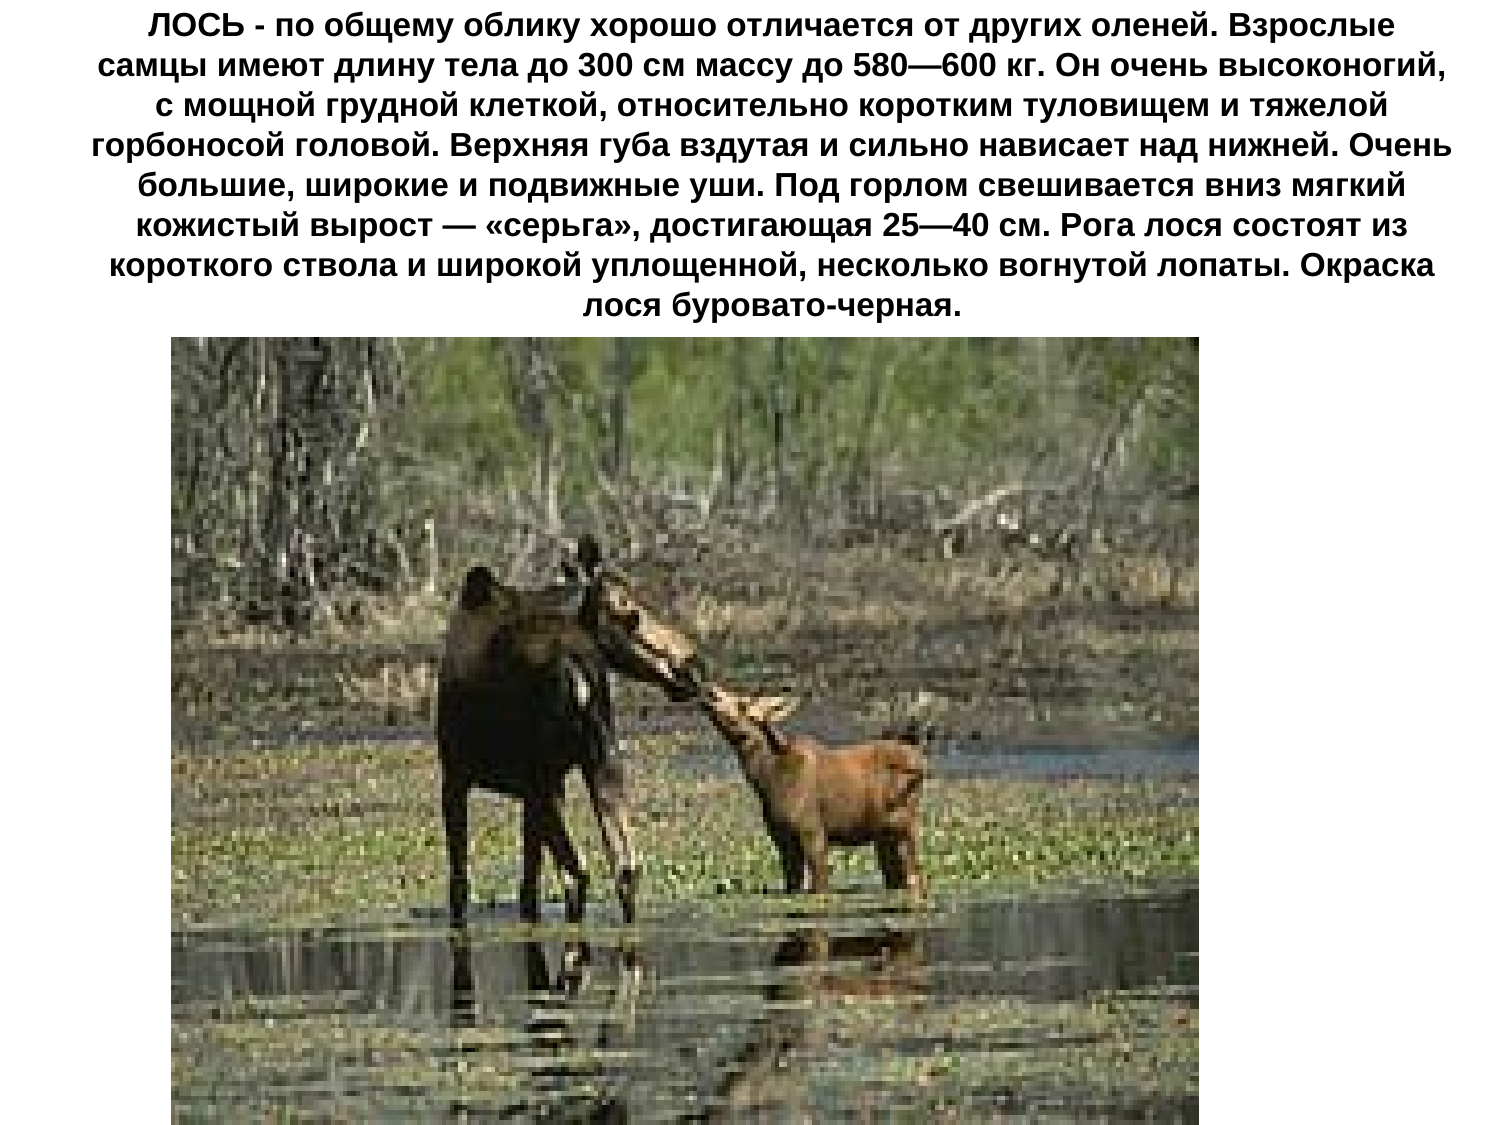

# ЛОСЬ - по общему облику хорошо отличается от других оленей. Взрослые самцы имеют длину тела до 300 см массу до 580—600 кг. Он очень высоконогий, с мощной грудной клеткой, относительно коротким туловищем и тяжелой горбоносой головой. Верхняя губа вздутая и сильно нависает над нижней. Очень большие, широкие и подвижные уши. Под горлом свешивается вниз мягкий кожистый вырост — «серьга», достигающая 25—40 см. Рога лося состоят из короткого ствола и широкой уплощенной, несколько вогнутой лопаты. Окраска лося буровато-черная.